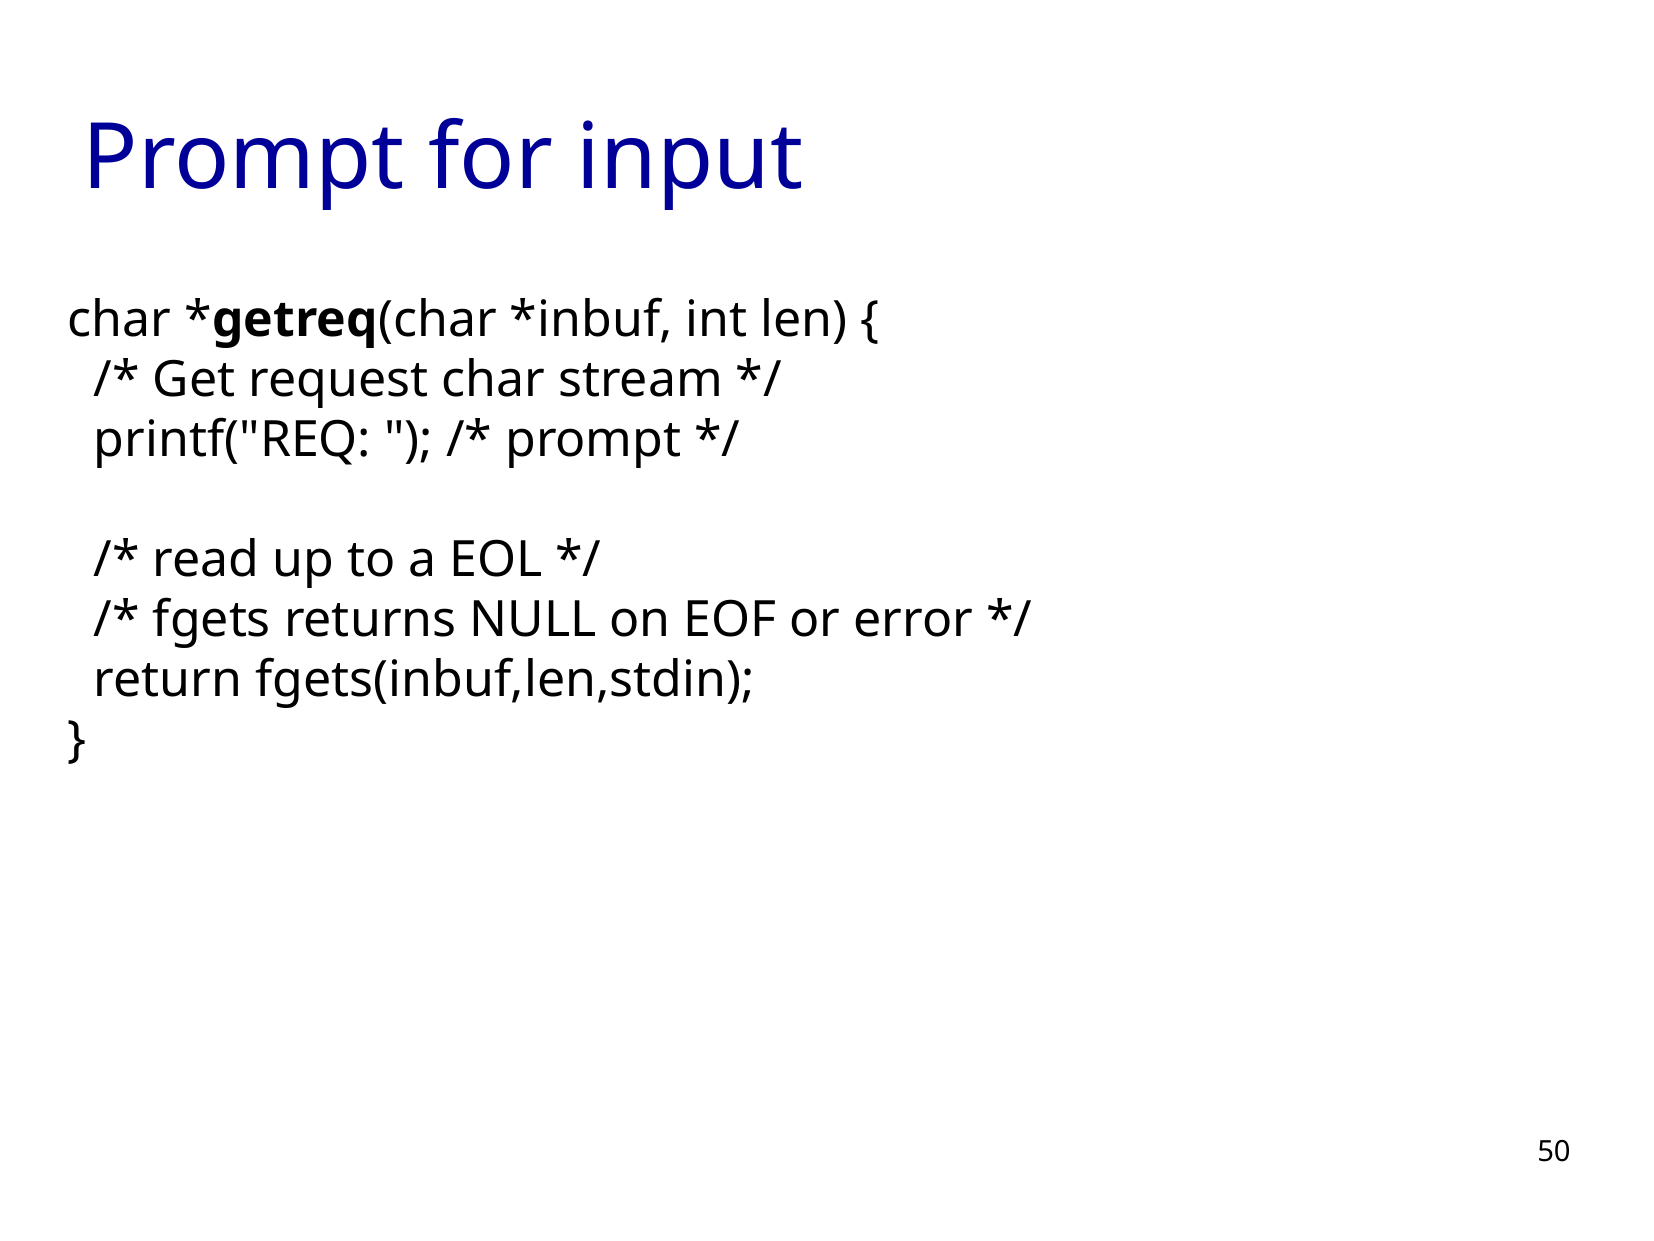

# Prompt for input
char *getreq(char *inbuf, int len) {
 /* Get request char stream */
 printf("REQ: "); /* prompt */
 /* read up to a EOL */
 /* fgets returns NULL on EOF or error */
 return fgets(inbuf,len,stdin);
}
50